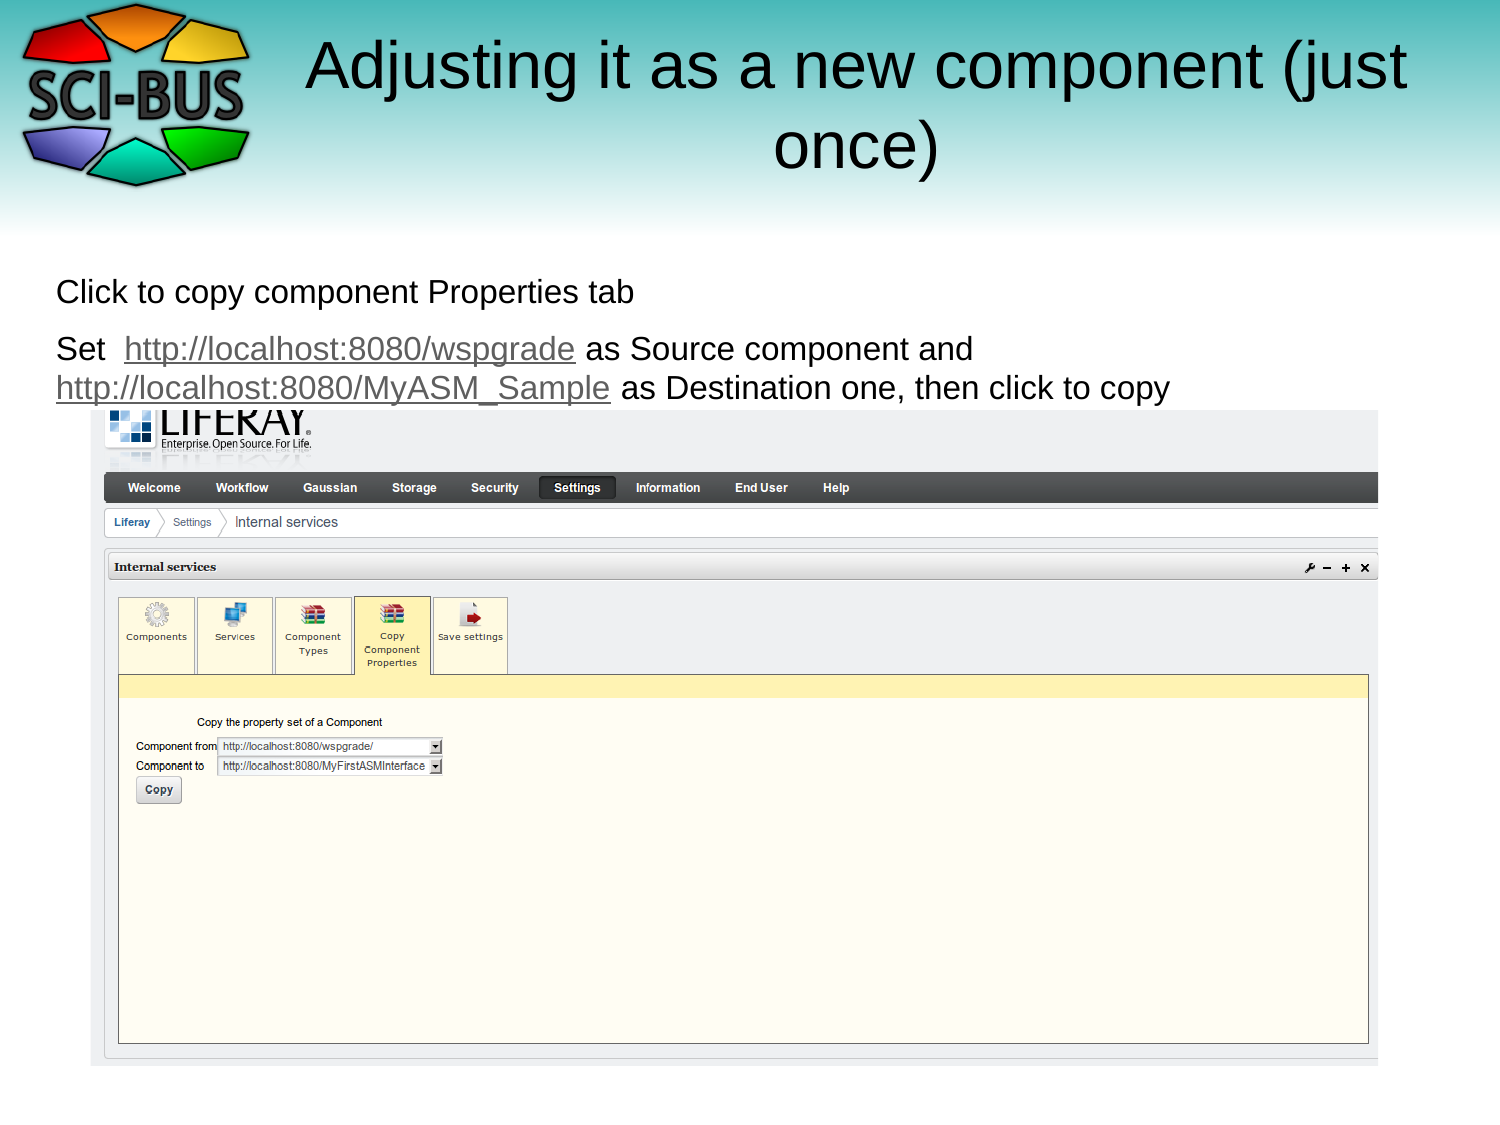

# Adjusting it as a new component (just once)
Click to copy component Properties tab
Set http://localhost:8080/wspgrade as Source component and http://localhost:8080/MyASM_Sample as Destination one, then click to copy